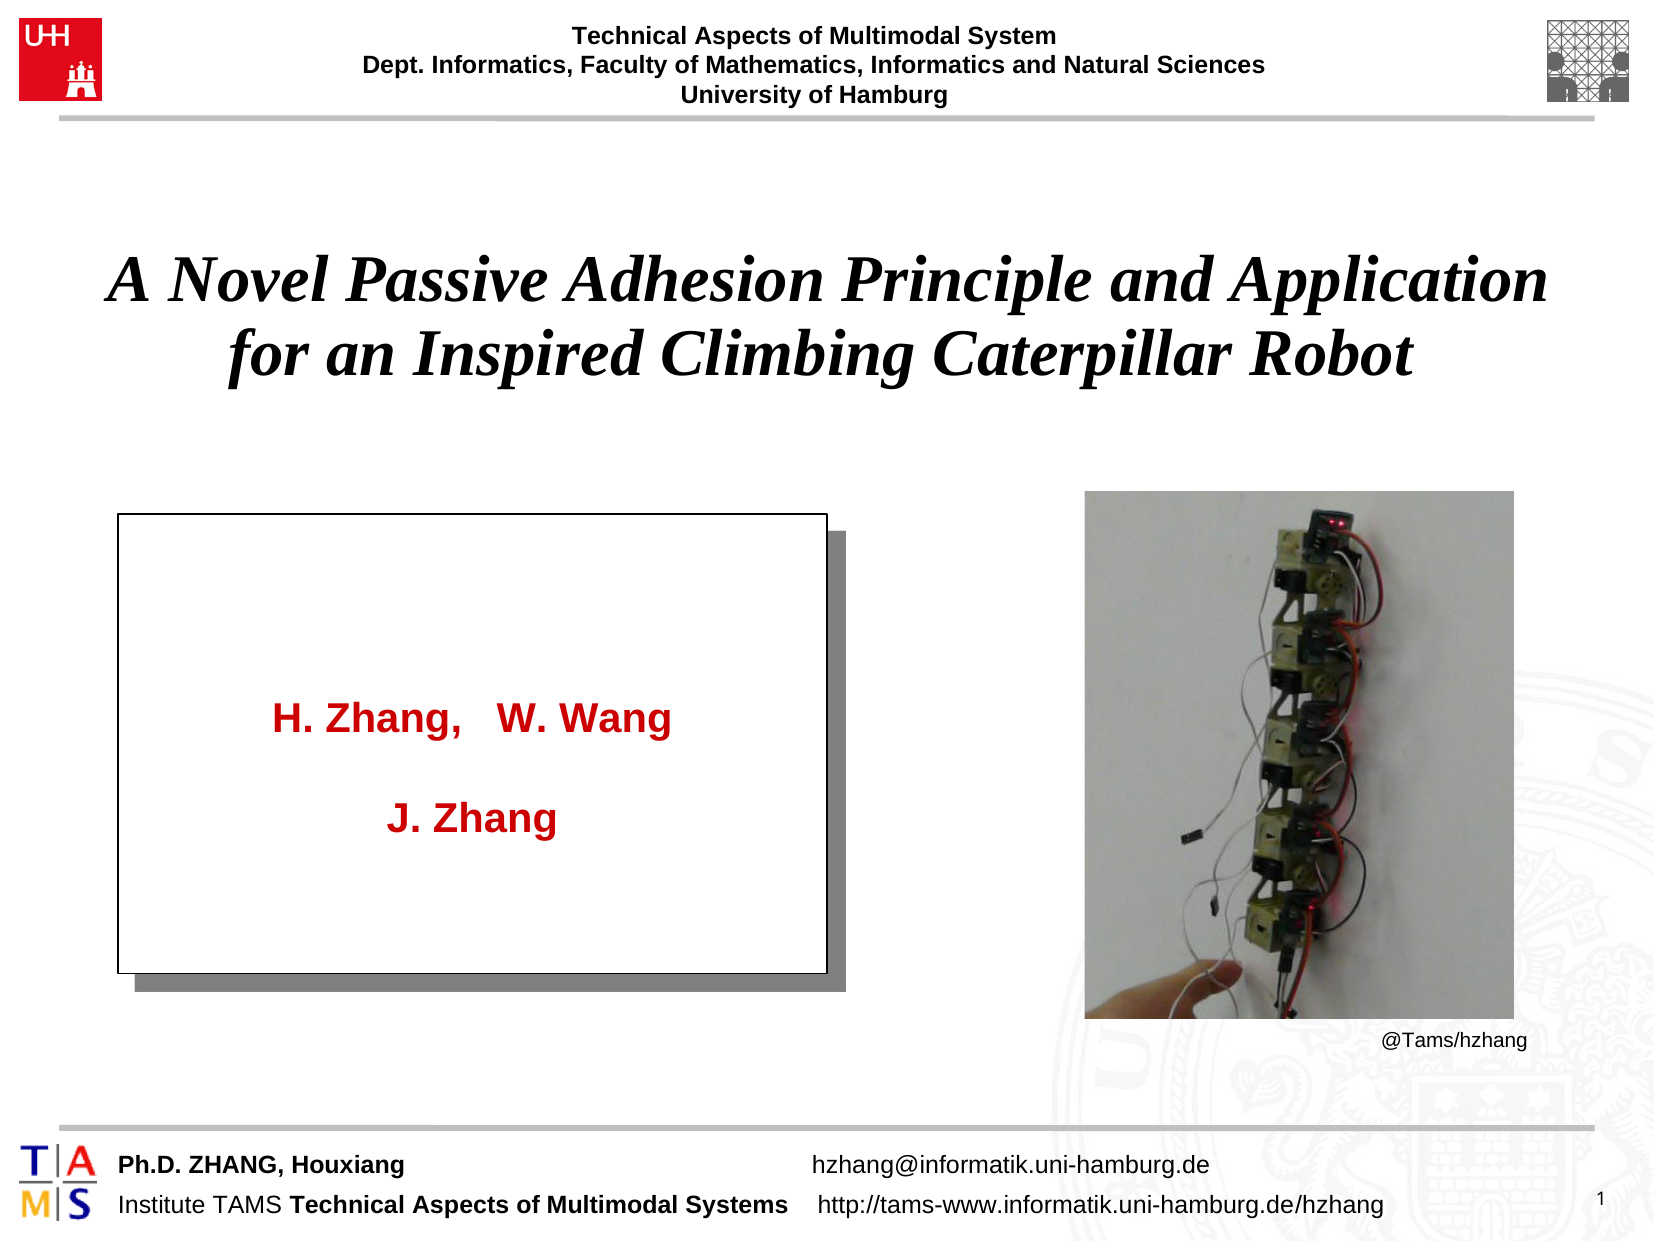

# A Novel Passive Adhesion Principle and Application for an Inspired Climbing Caterpillar Robot
H. Zhang, W. Wang
J. Zhang
@Tams/hzhang